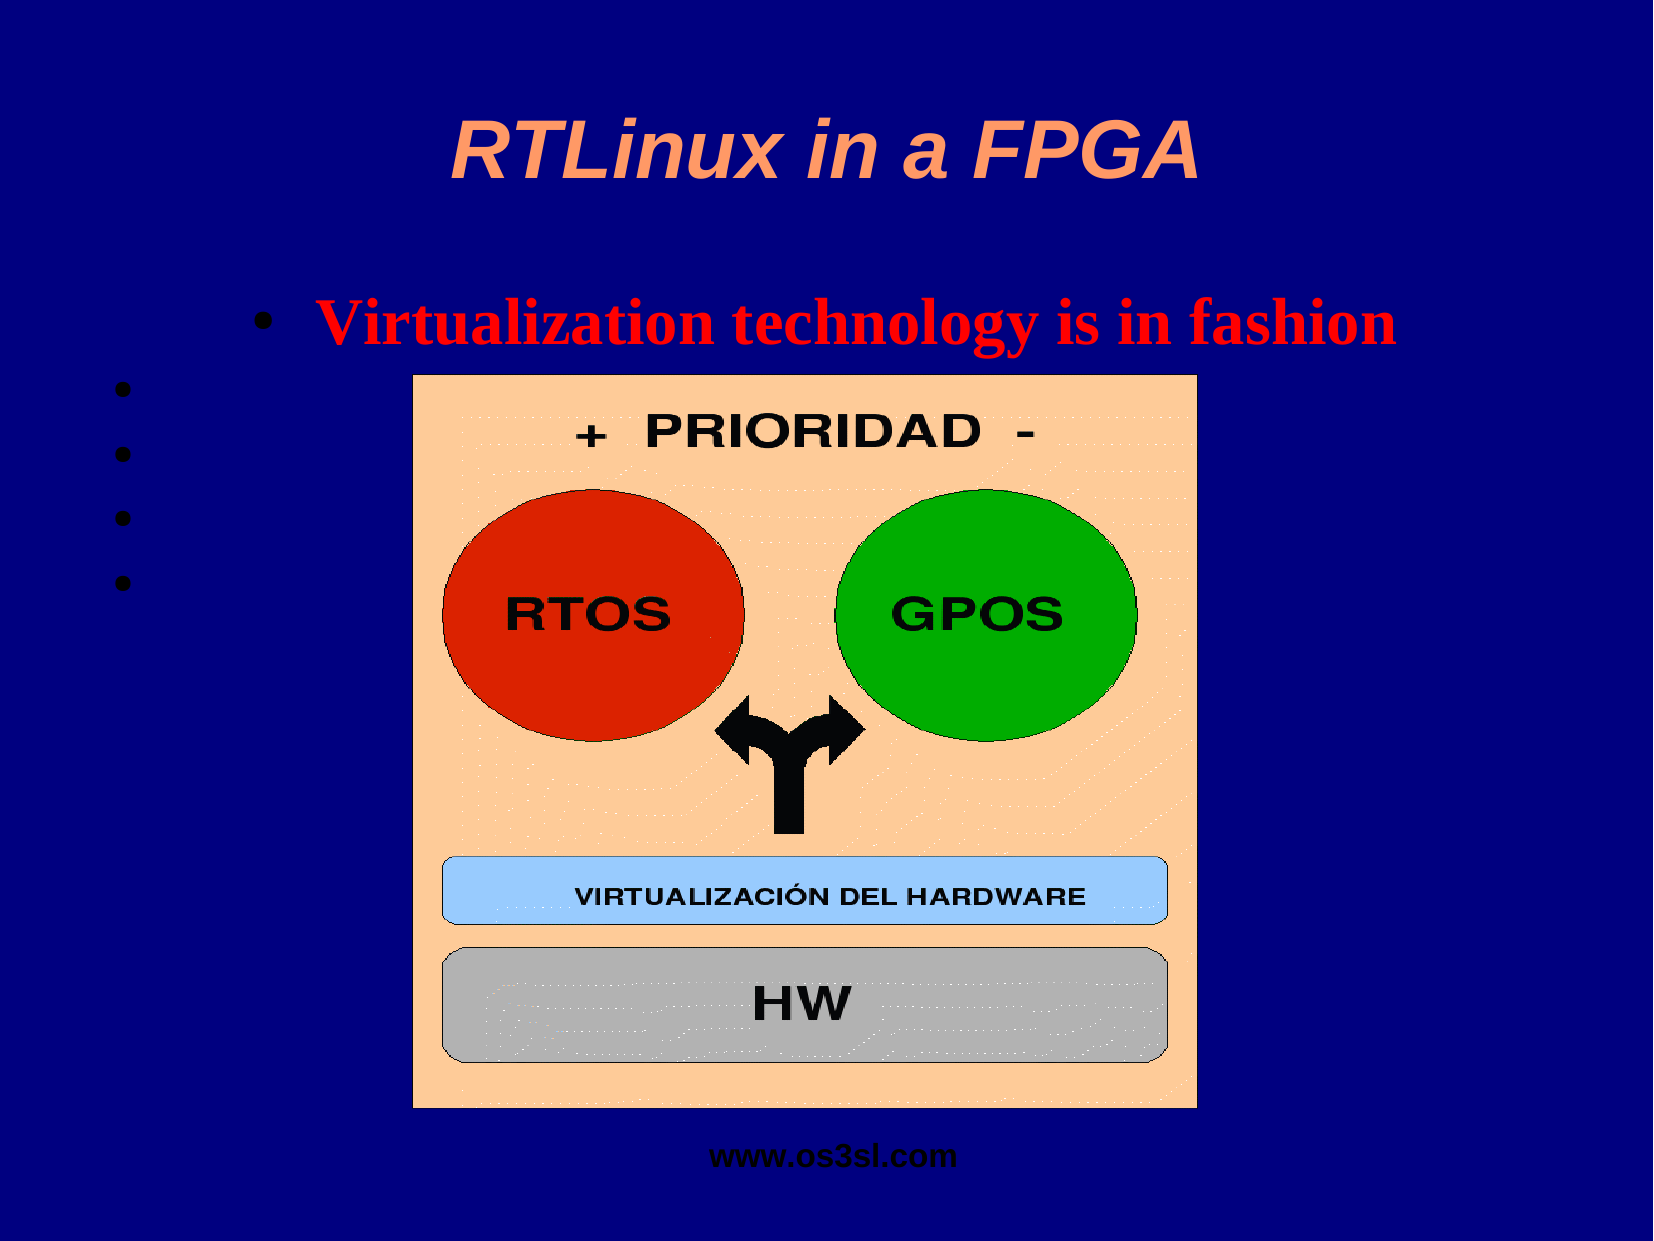

# RTLinux in a FPGA
Virtualization technology is in fashion
www.os3sl.com